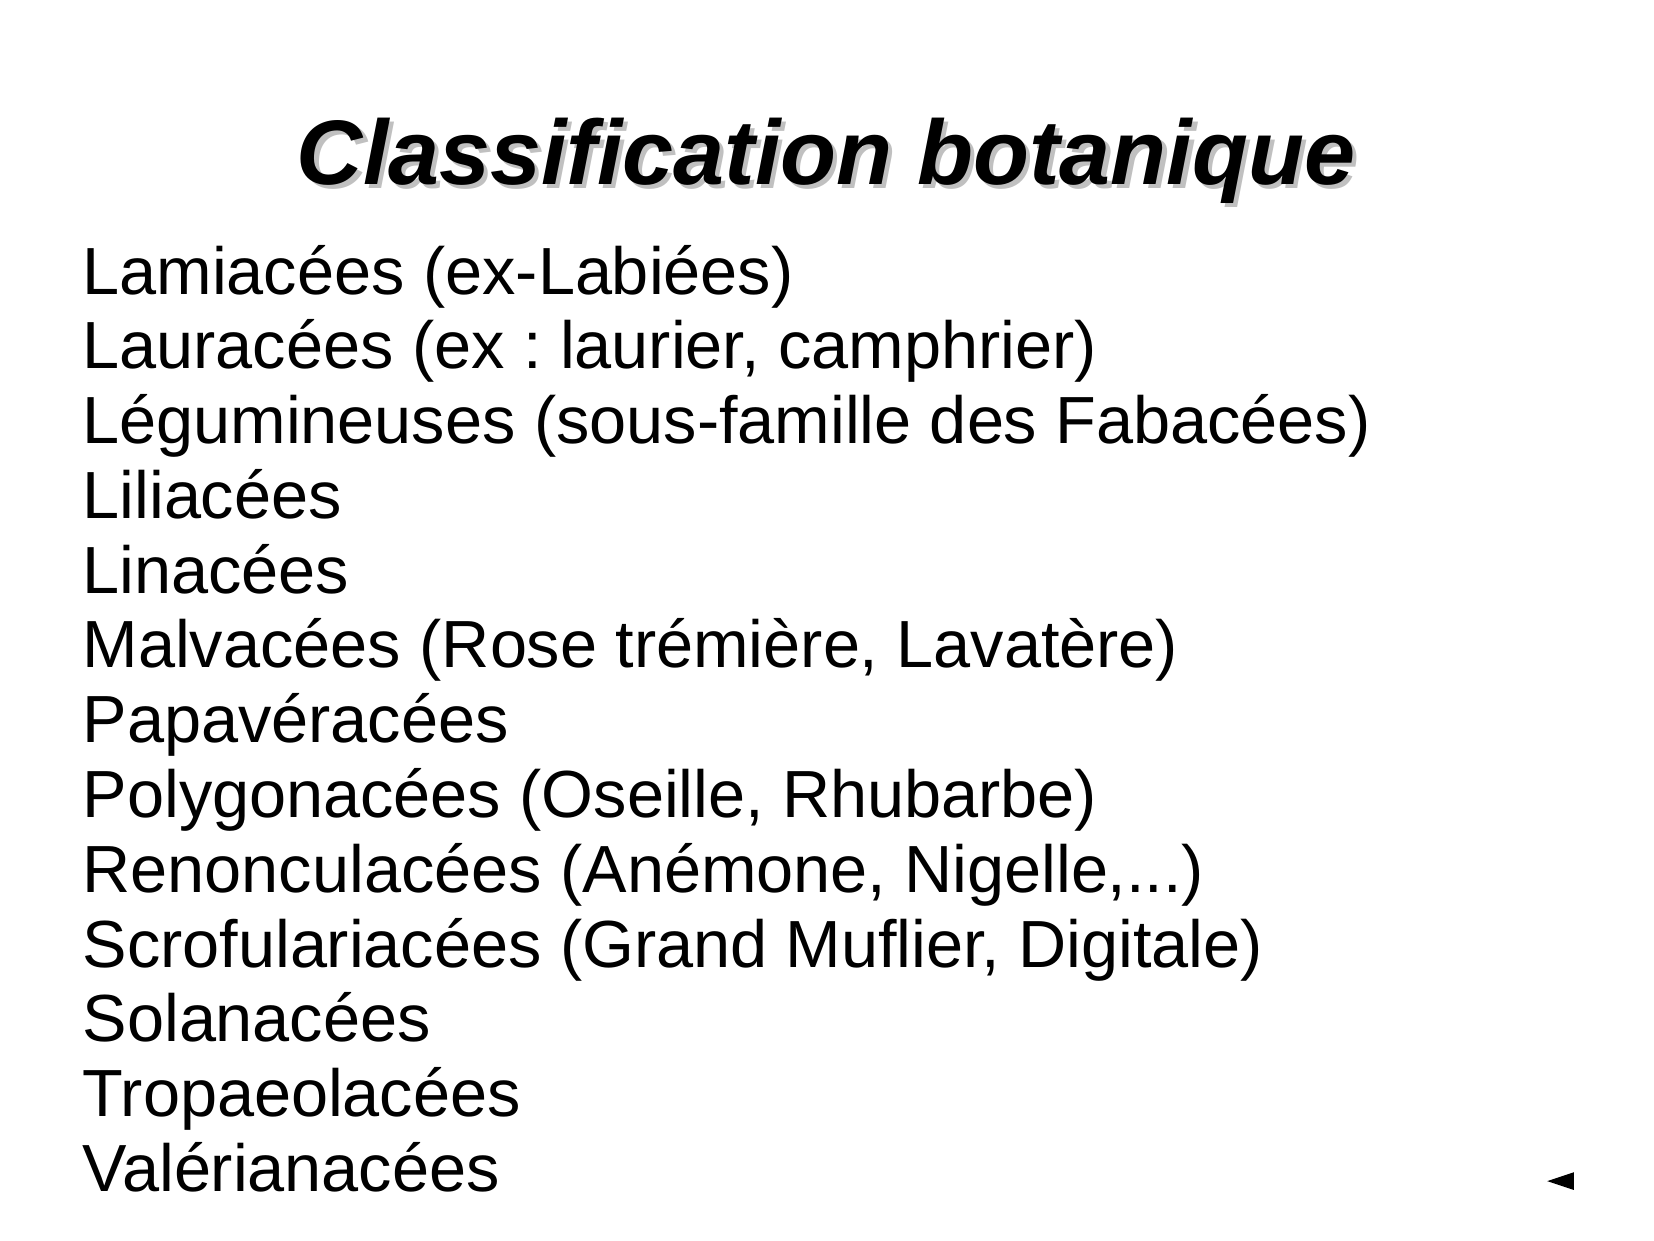

# Classification botanique
Lamiacées (ex-Labiées)
Lauracées (ex : laurier, camphrier)
Légumineuses (sous-famille des Fabacées)
Liliacées
Linacées
Malvacées (Rose trémière, Lavatère)
Papavéracées
Polygonacées (Oseille, Rhubarbe)
Renonculacées (Anémone, Nigelle,...)
Scrofulariacées (Grand Muflier, Digitale)
Solanacées
Tropaeolacées
Valérianacées